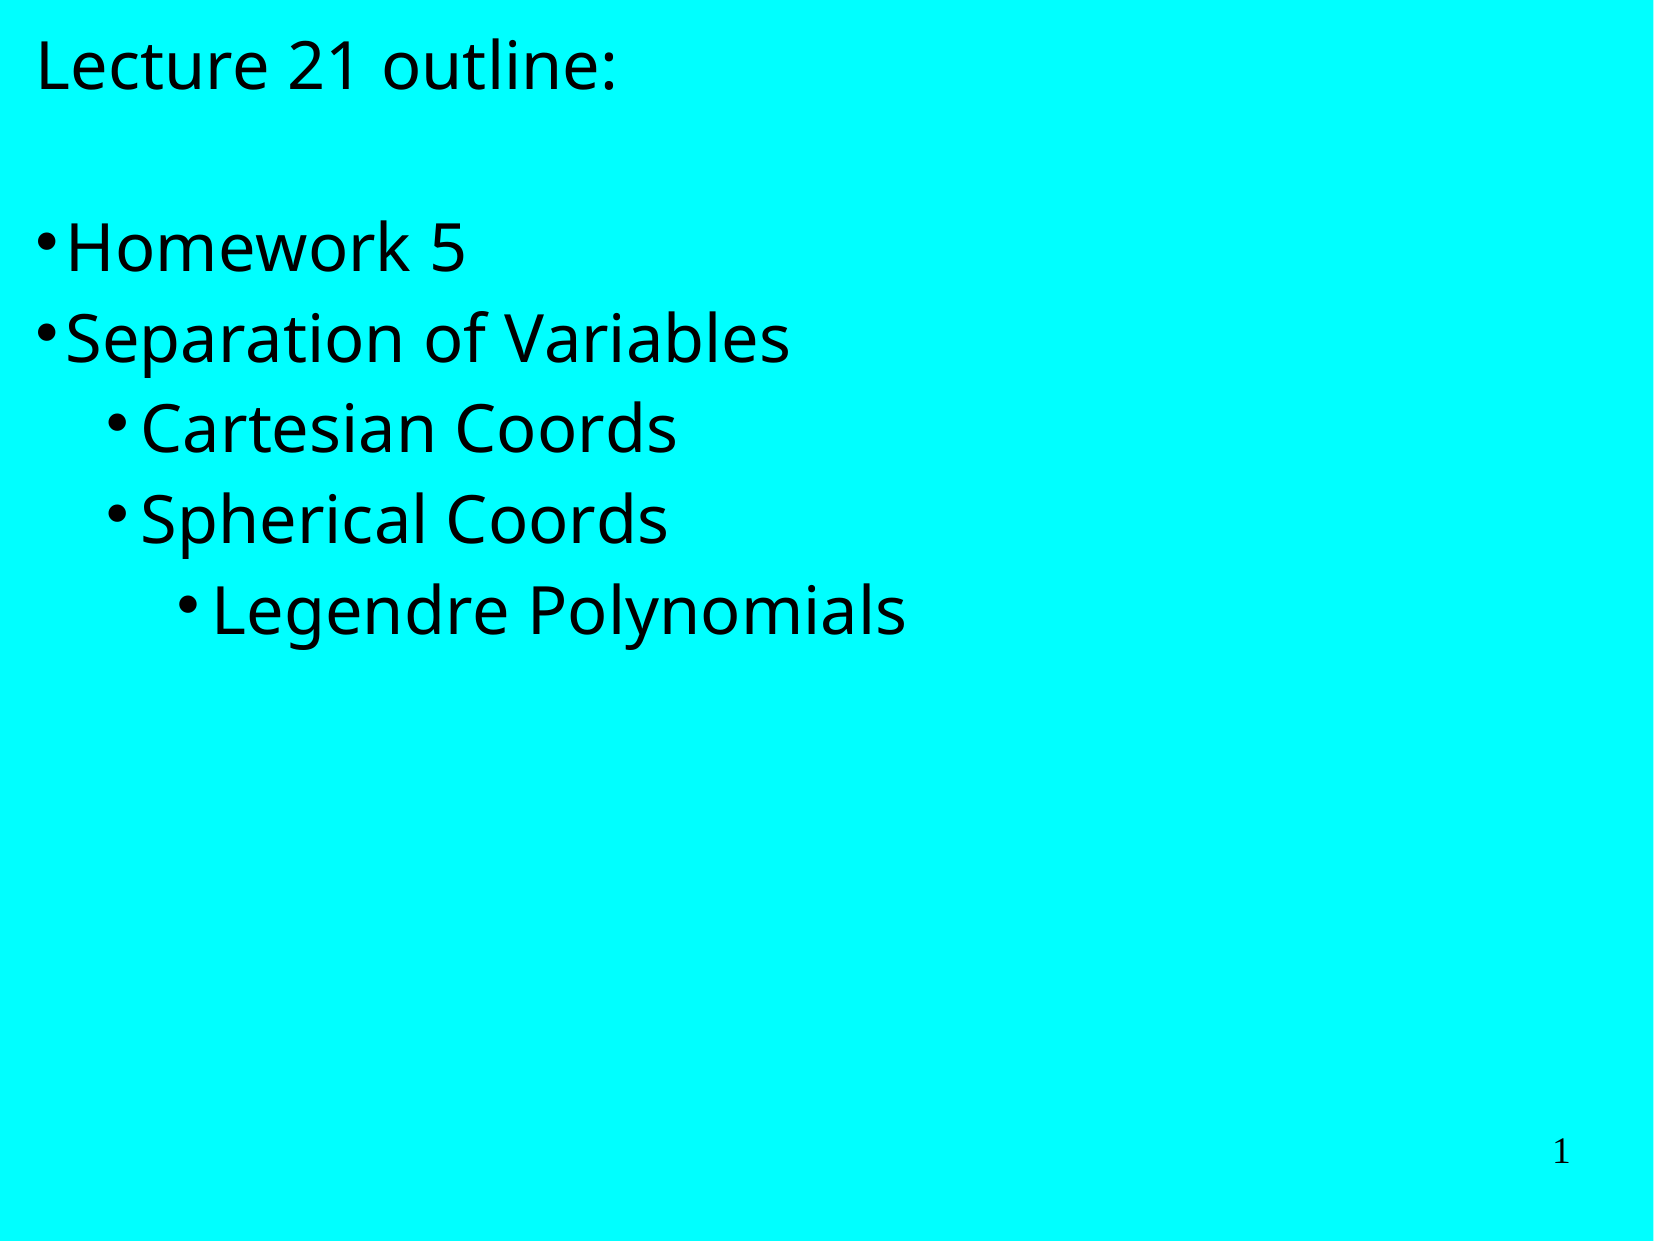

Lecture 21 outline:
Homework 5
Separation of Variables
Cartesian Coords
Spherical Coords
Legendre Polynomials
1